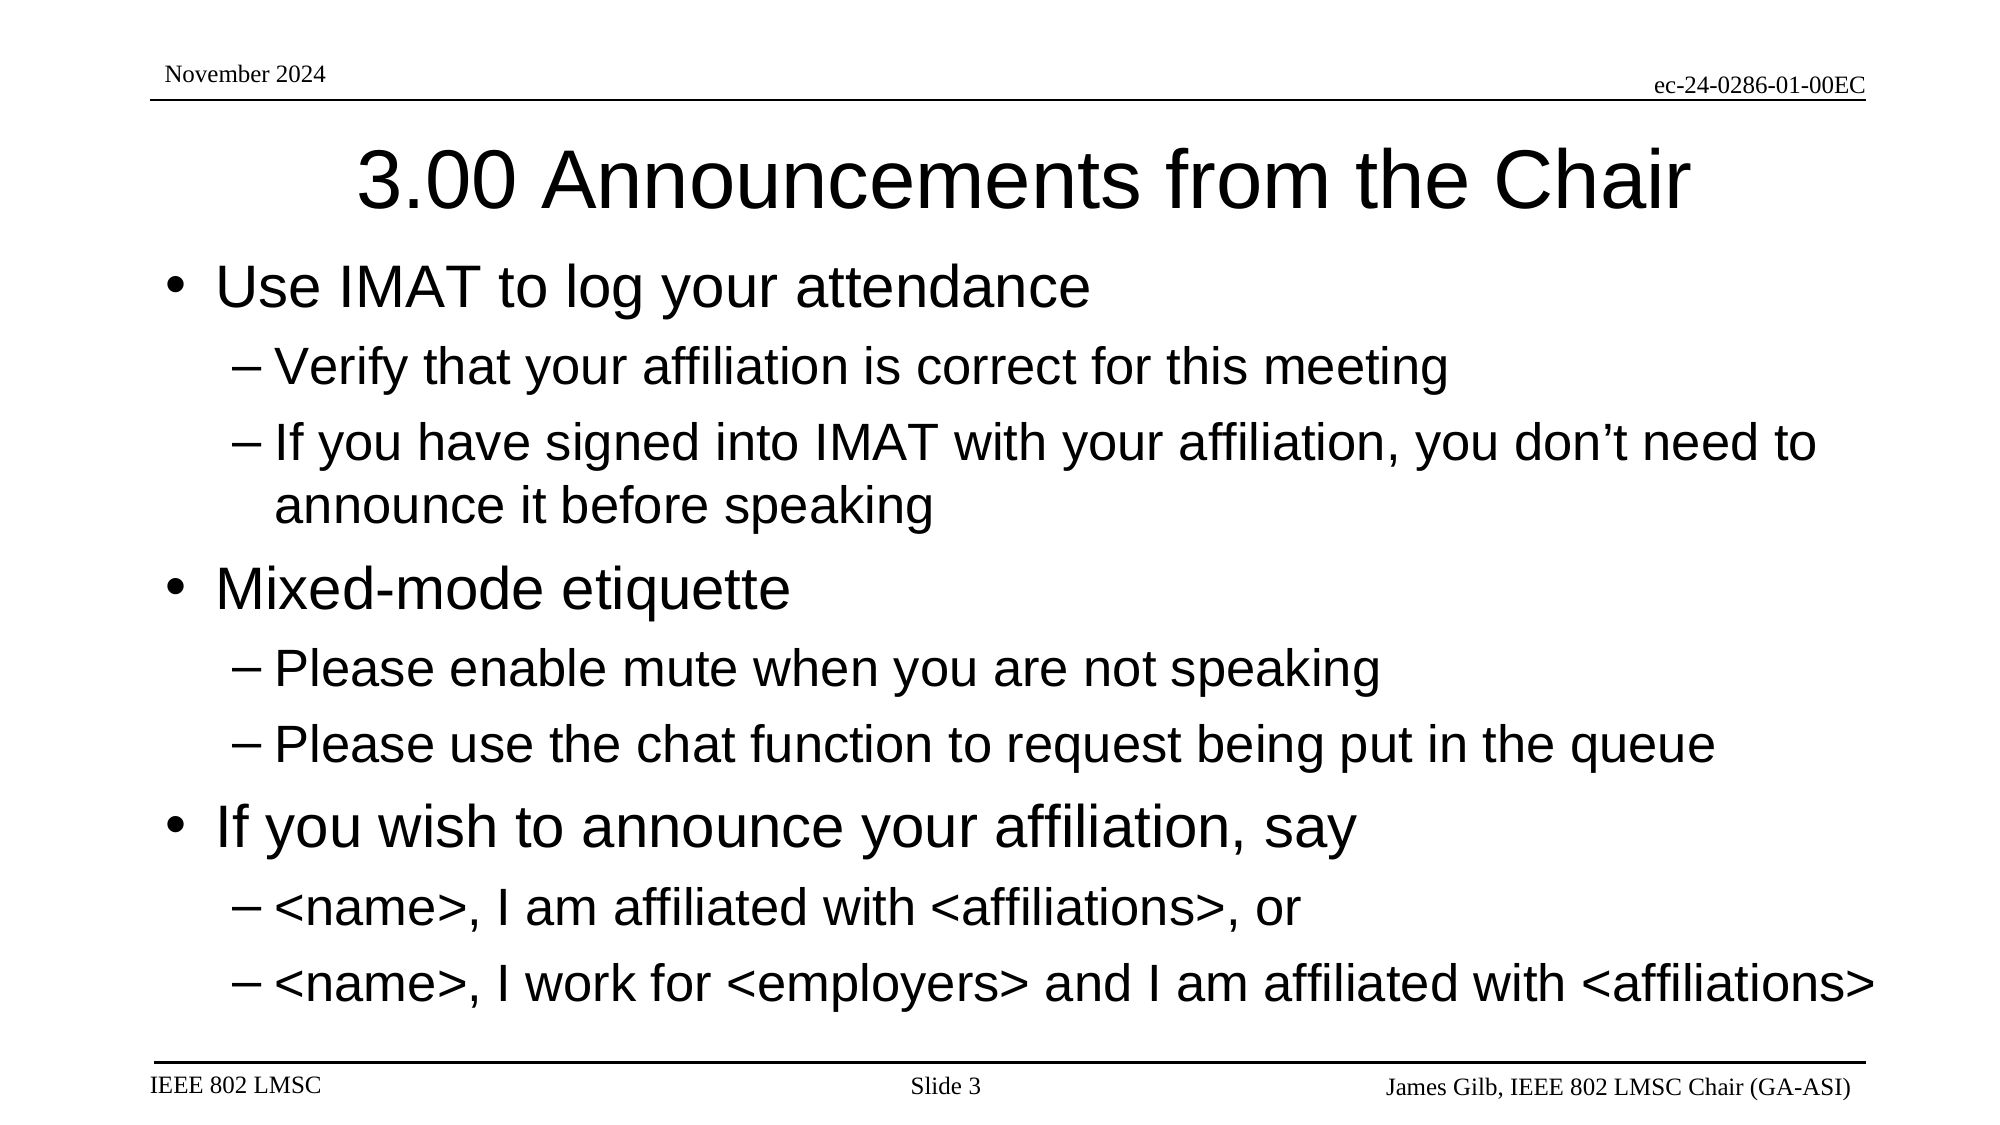

# 3.00 Announcements from the Chair
Use IMAT to log your attendance
Verify that your affiliation is correct for this meeting
If you have signed into IMAT with your affiliation, you don’t need to announce it before speaking
Mixed-mode etiquette
Please enable mute when you are not speaking
Please use the chat function to request being put in the queue
If you wish to announce your affiliation, say
<name>, I am affiliated with <affiliations>, or
<name>, I work for <employers> and I am affiliated with <affiliations>
3